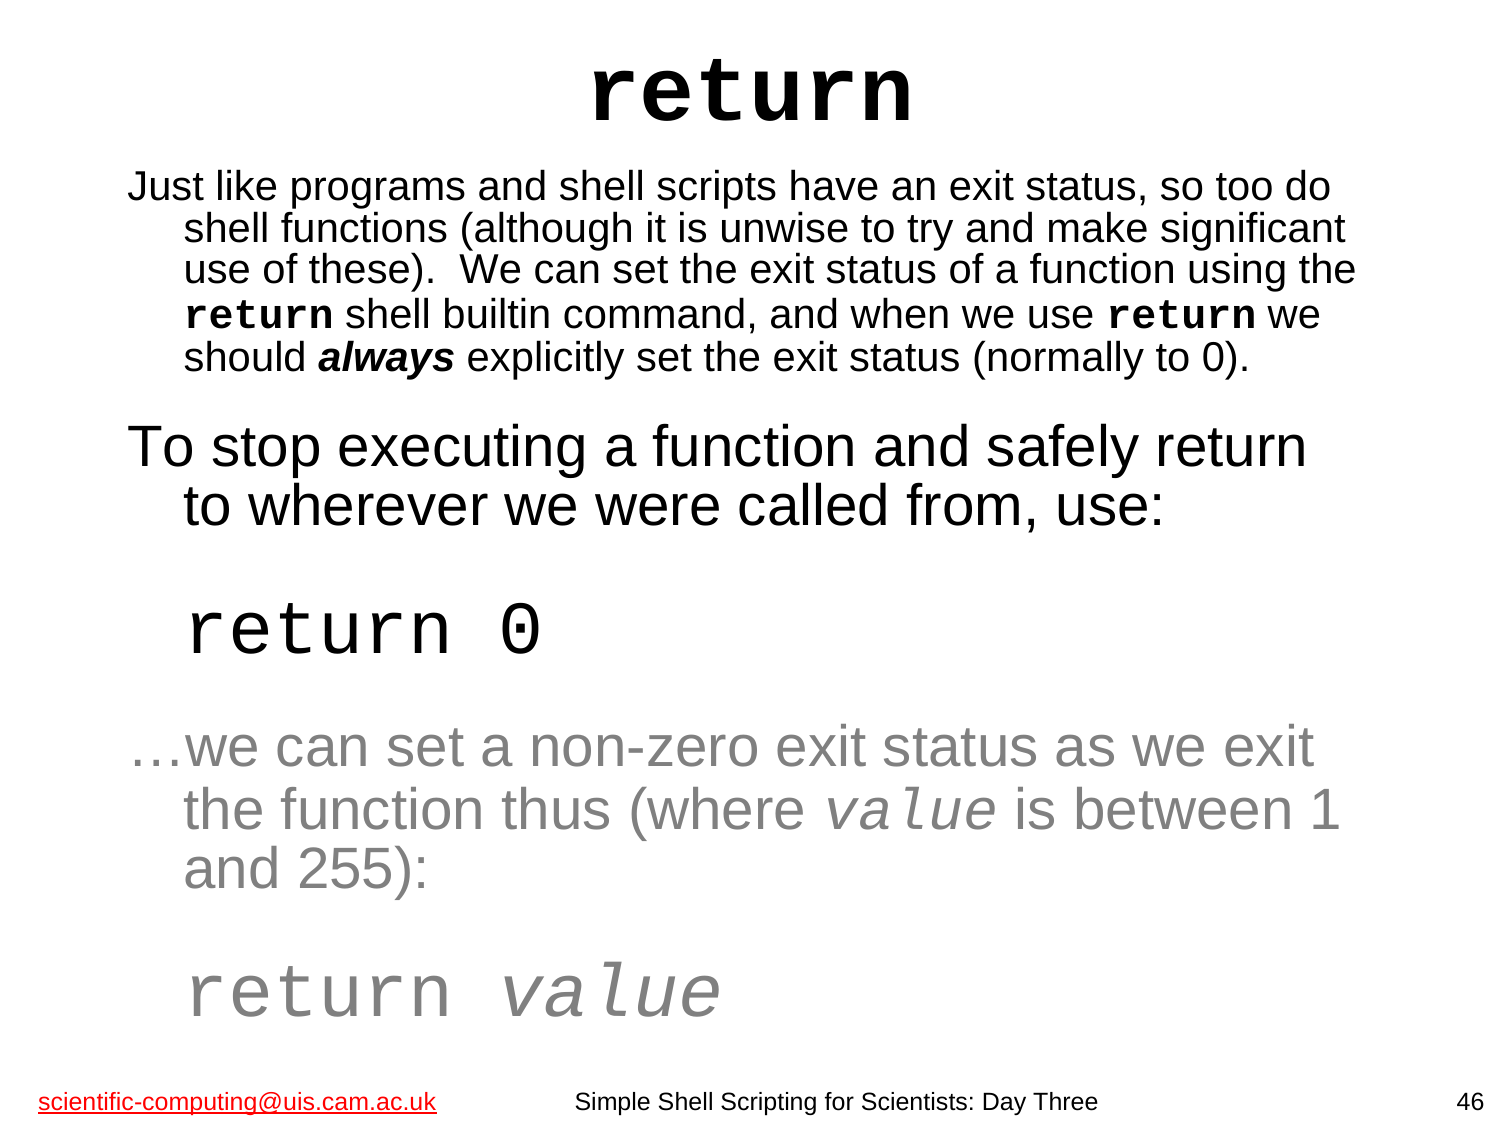

# return
Just like programs and shell scripts have an exit status, so too do shell functions (although it is unwise to try and make significant use of these). We can set the exit status of a function using the return shell builtin command, and when we use return we should always explicitly set the exit status (normally to 0).
To stop executing a function and safely return to wherever we were called from, use:
	return 0
…we can set a non-zero exit status as we exit the function thus (where value is between 1 and 255):
	return value
escience-support@ucs.cam.ac.uk	Simple Shell Scripting for Scientists: Day Three
46